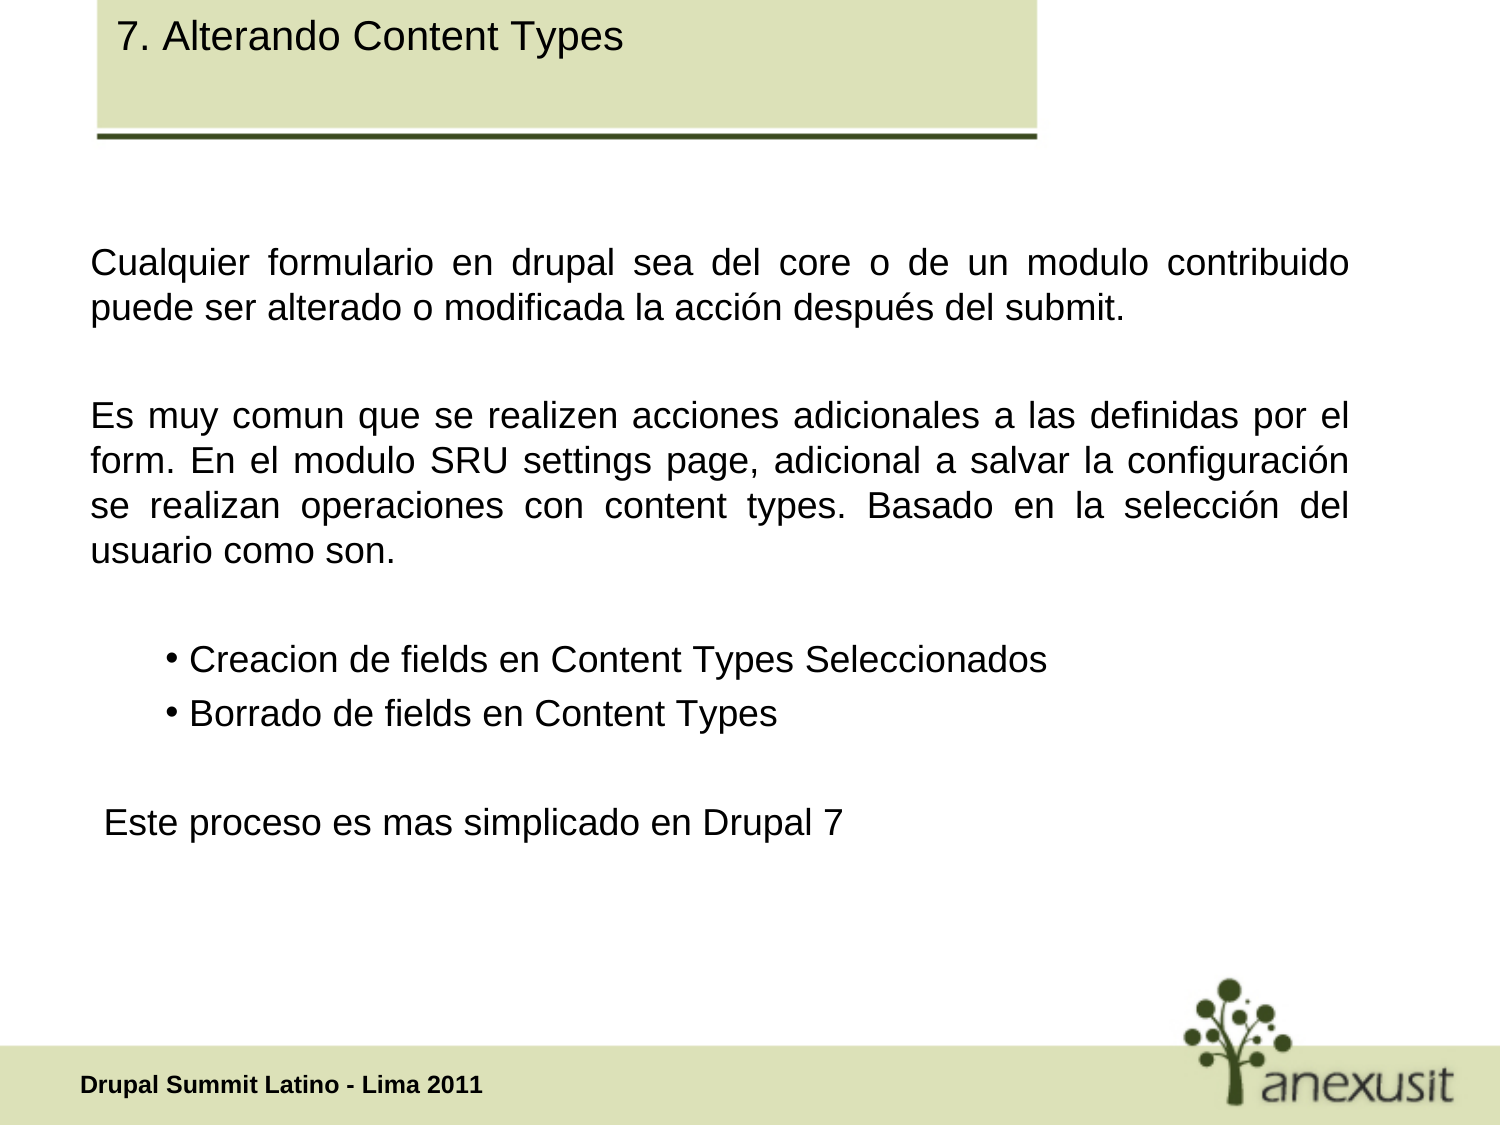

7. Alterando Content Types
Cualquier formulario en drupal sea del core o de un modulo contribuido puede ser alterado o modificada la acción después del submit.
Es muy comun que se realizen acciones adicionales a las definidas por el form. En el modulo SRU settings page, adicional a salvar la configuración se realizan operaciones con content types. Basado en la selección del usuario como son.
 Creacion de fields en Content Types Seleccionados
 Borrado de fields en Content Types
Este proceso es mas simplicado en Drupal 7
Drupal Summit Latino - Lima 2011